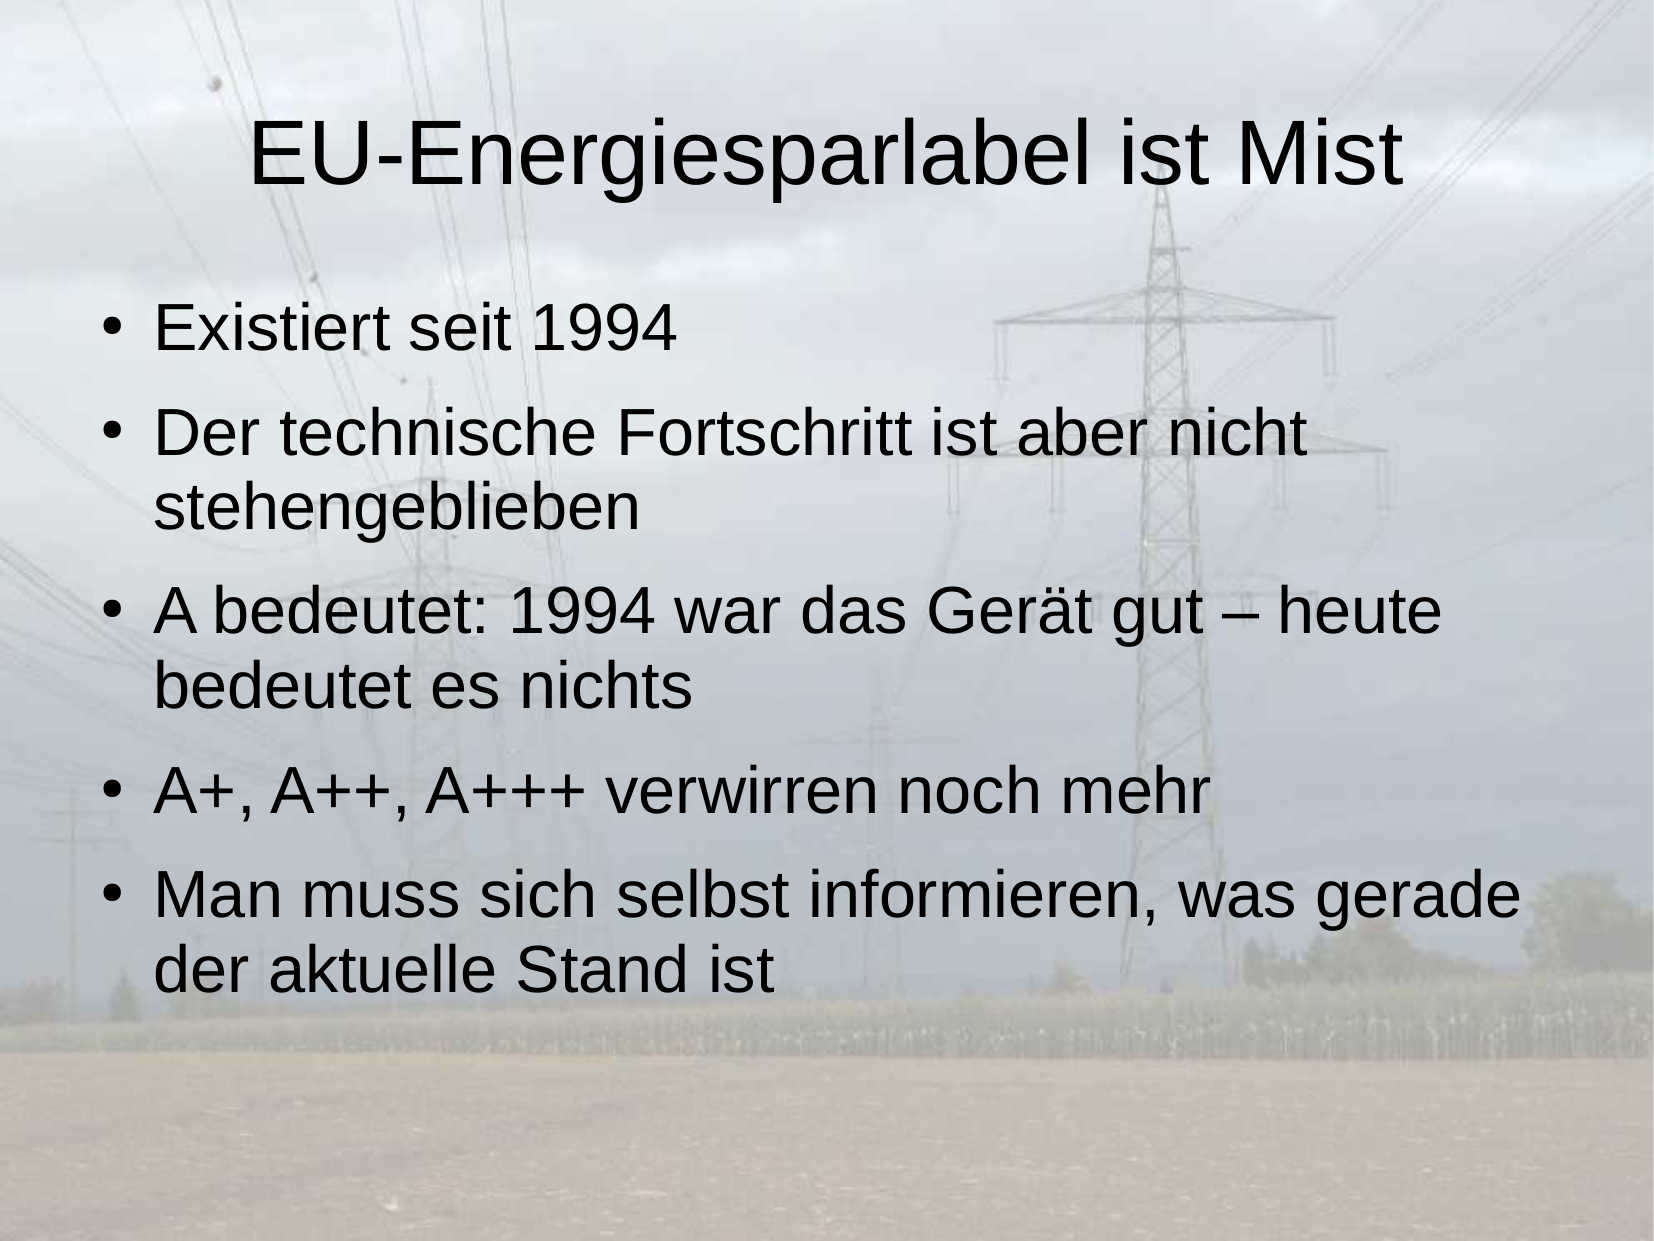

# EU-Energiesparlabel ist Mist
Existiert seit 1994
Der technische Fortschritt ist aber nicht stehengeblieben
A bedeutet: 1994 war das Gerät gut – heute bedeutet es nichts
A+, A++, A+++ verwirren noch mehr
Man muss sich selbst informieren, was gerade der aktuelle Stand ist